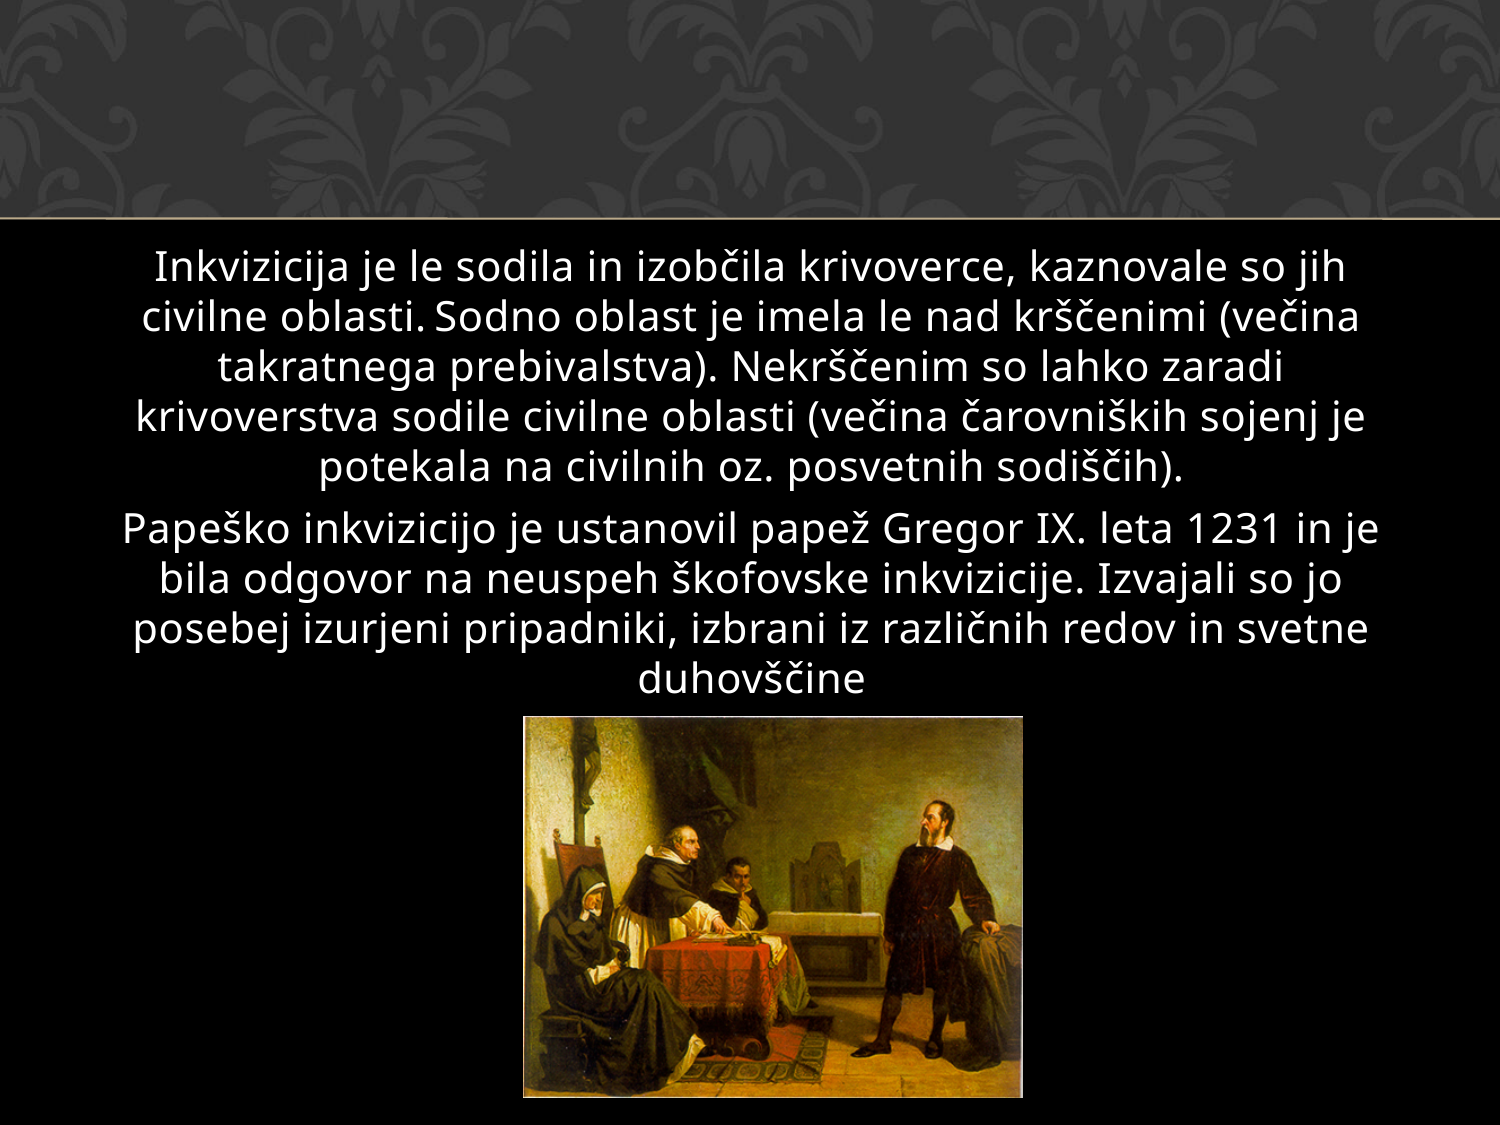

# Inkvizicija je le sodila in izobčila krivoverce, kaznovale so jih civilne oblasti. Sodno oblast je imela le nad krščenimi (večina takratnega prebivalstva). Nekrščenim so lahko zaradi krivoverstva sodile civilne oblasti (večina čarovniških sojenj je potekala na civilnih oz. posvetnih sodiščih).
Papeško inkvizicijo je ustanovil papež Gregor IX. leta 1231 in je bila odgovor na neuspeh škofovske inkvizicije. Izvajali so jo posebej izurjeni pripadniki, izbrani iz različnih redov in svetne duhovščine